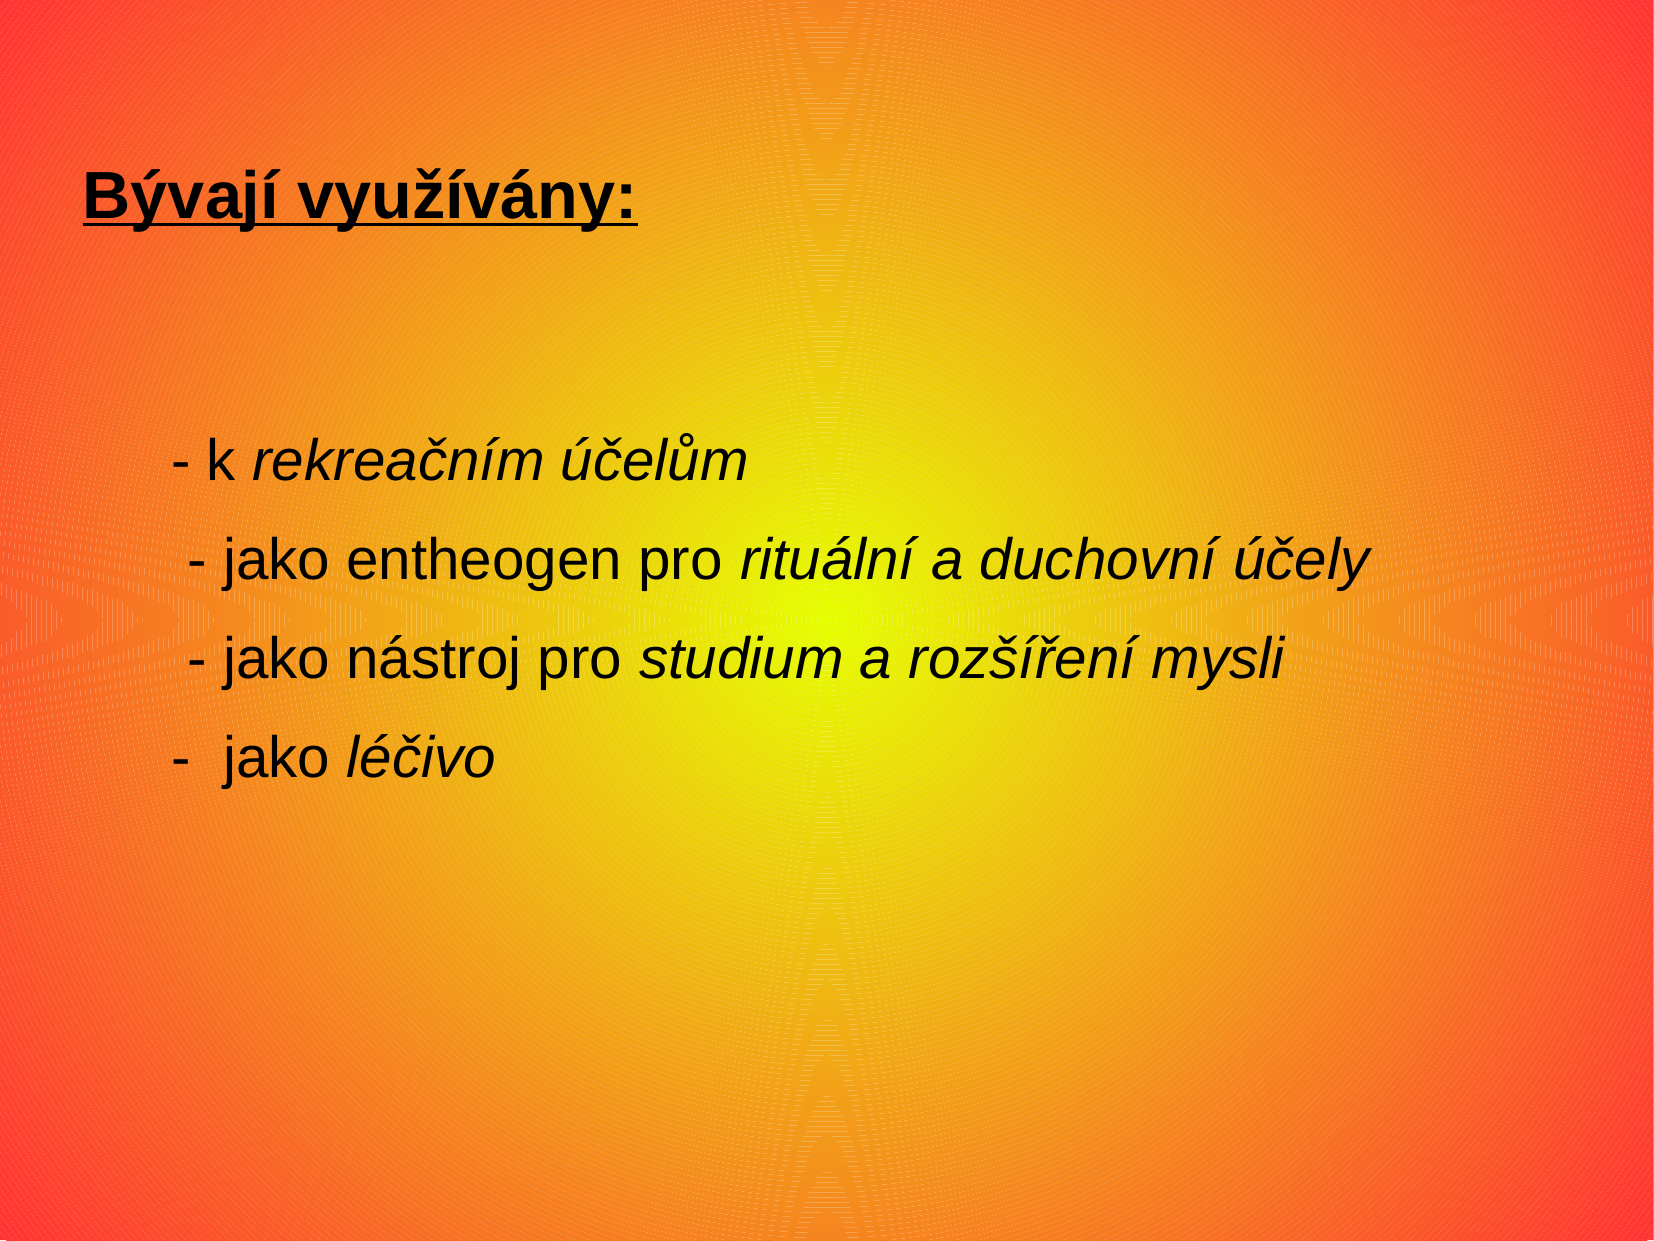

# Bývají využívány:
- k rekreačním účelům
 - jako entheogen pro rituální a duchovní účely
 - jako nástroj pro studium a rozšíření mysli
- jako léčivo